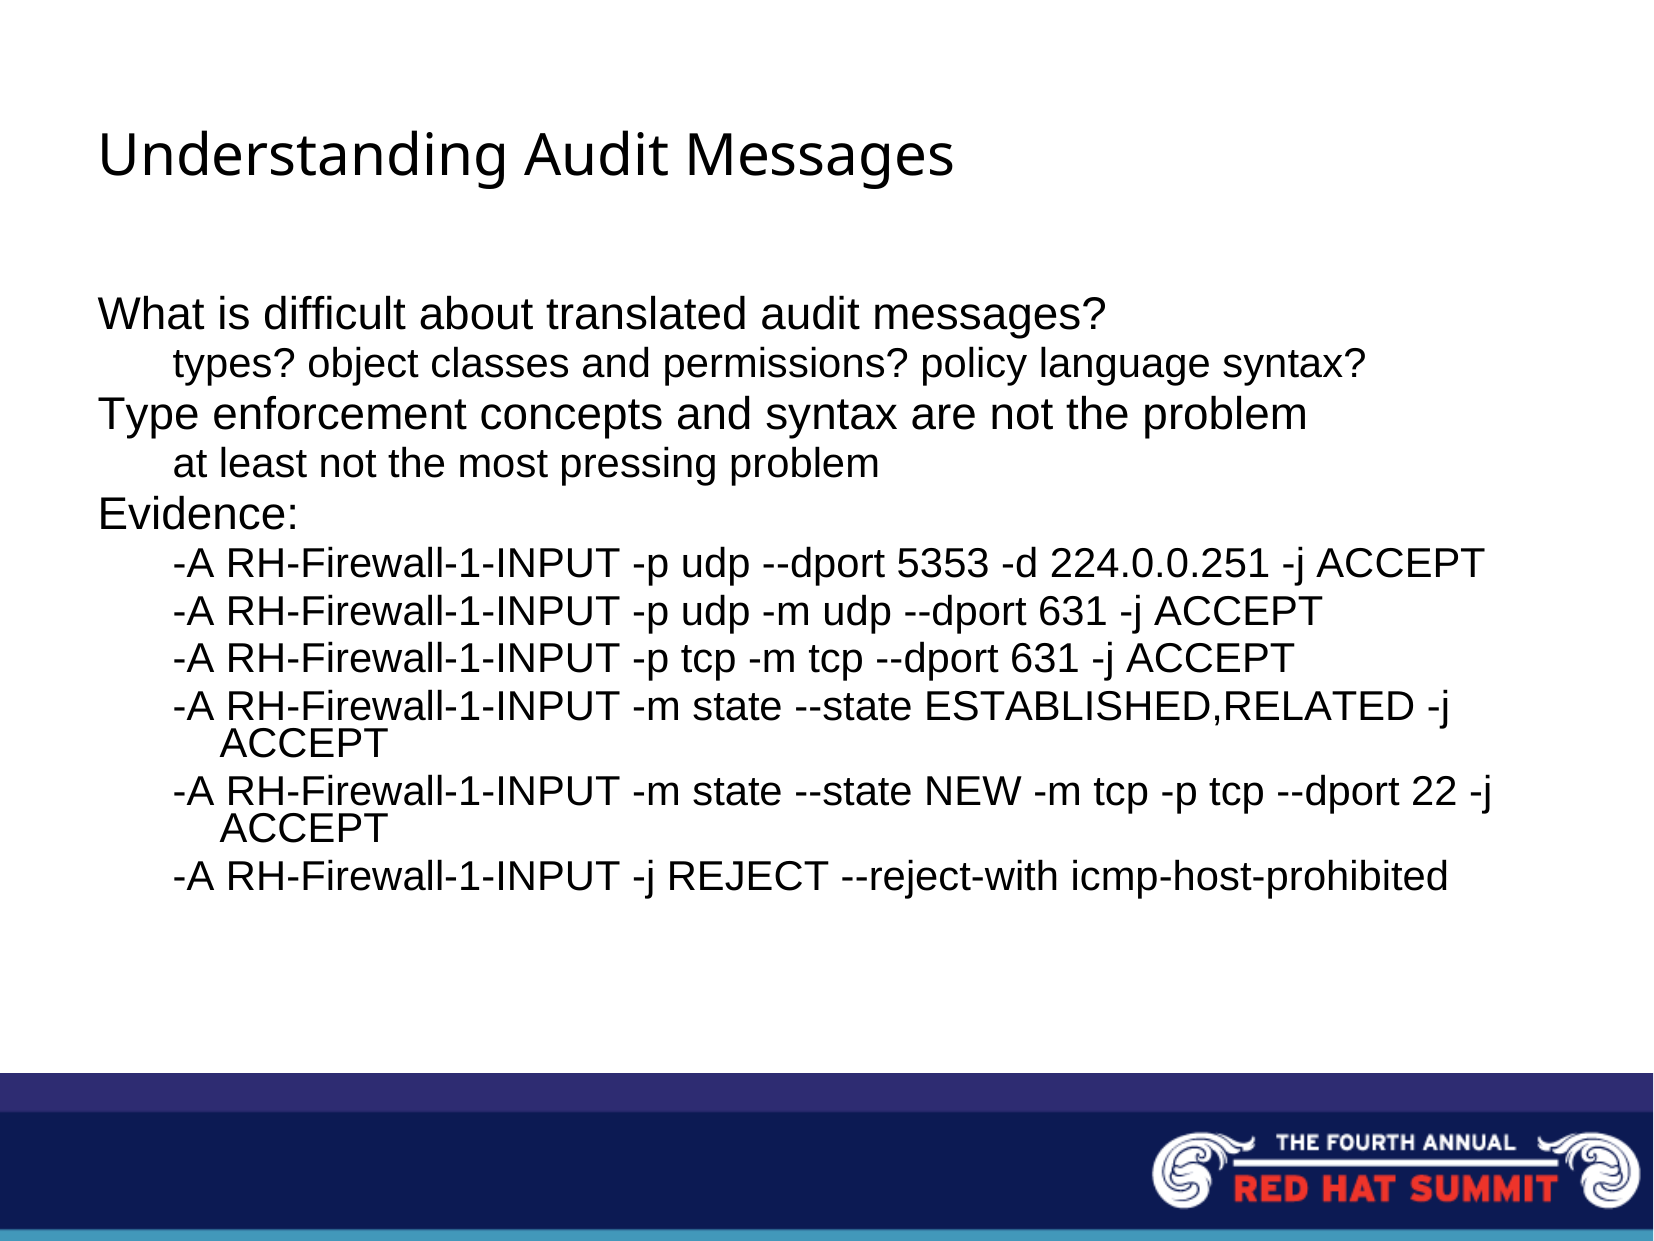

# Understanding Audit Messages
What is difficult about translated audit messages?
types? object classes and permissions? policy language syntax?
Type enforcement concepts and syntax are not the problem
at least not the most pressing problem
Evidence:
-A RH-Firewall-1-INPUT -p udp --dport 5353 -d 224.0.0.251 -j ACCEPT
-A RH-Firewall-1-INPUT -p udp -m udp --dport 631 -j ACCEPT
-A RH-Firewall-1-INPUT -p tcp -m tcp --dport 631 -j ACCEPT
-A RH-Firewall-1-INPUT -m state --state ESTABLISHED,RELATED -j ACCEPT
-A RH-Firewall-1-INPUT -m state --state NEW -m tcp -p tcp --dport 22 -j ACCEPT
-A RH-Firewall-1-INPUT -j REJECT --reject-with icmp-host-prohibited